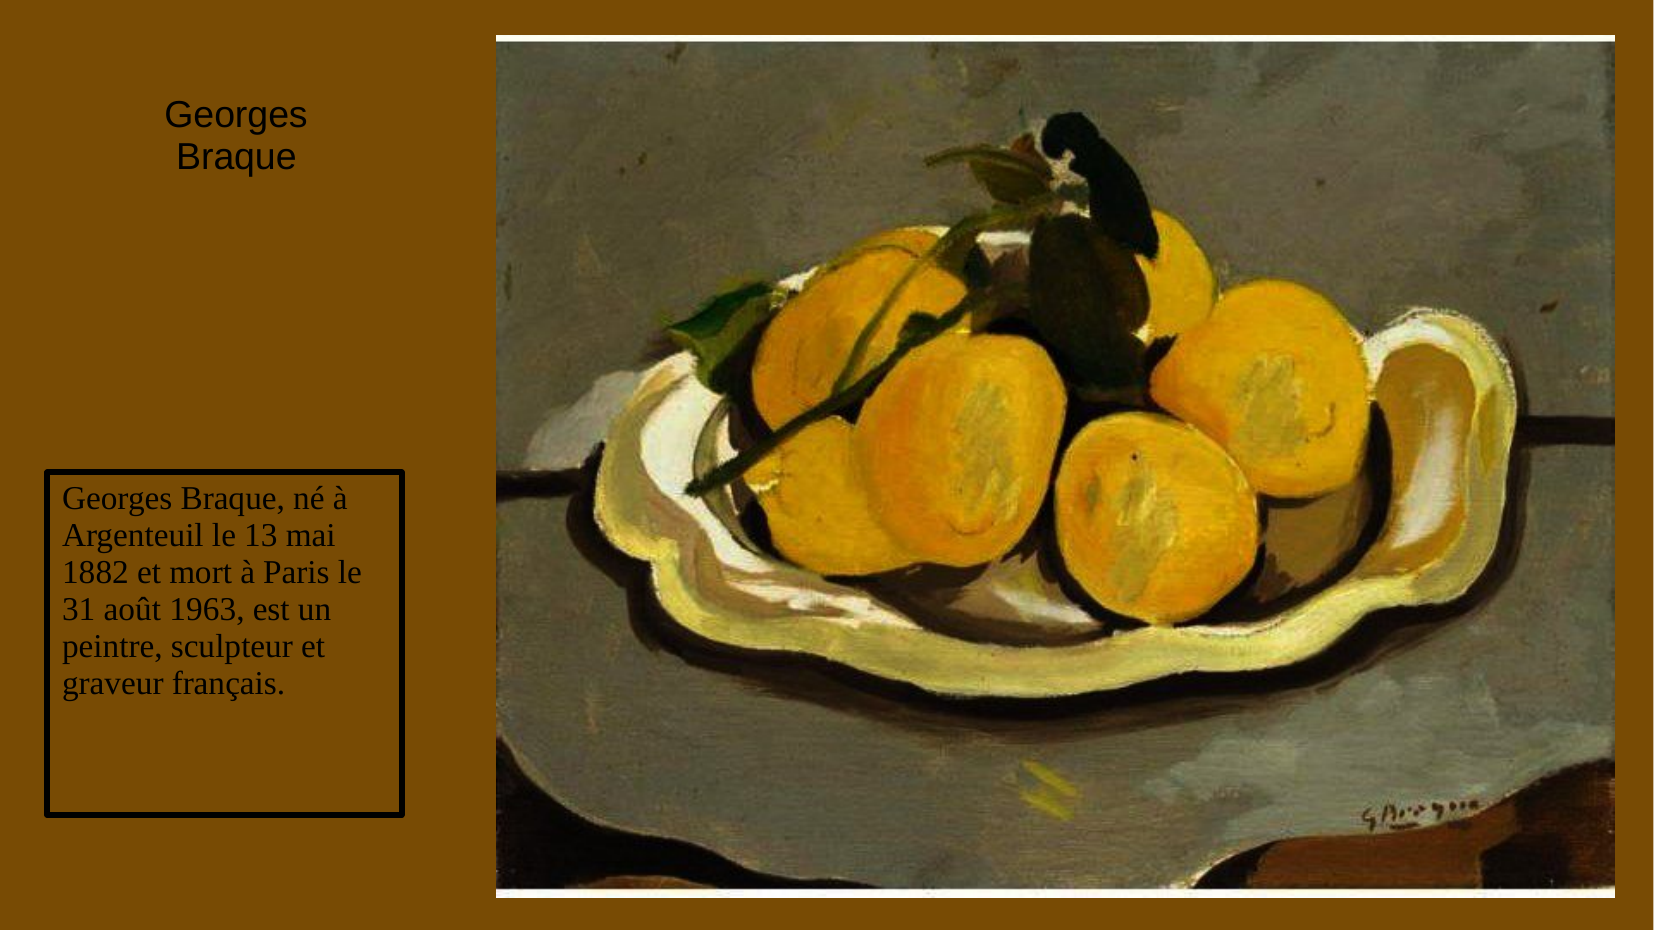

# Georges Braque
Georges Braque, né à Argenteuil le 13 mai 1882 et mort à Paris le 31 août 1963, est un peintre, sculpteur et graveur français.